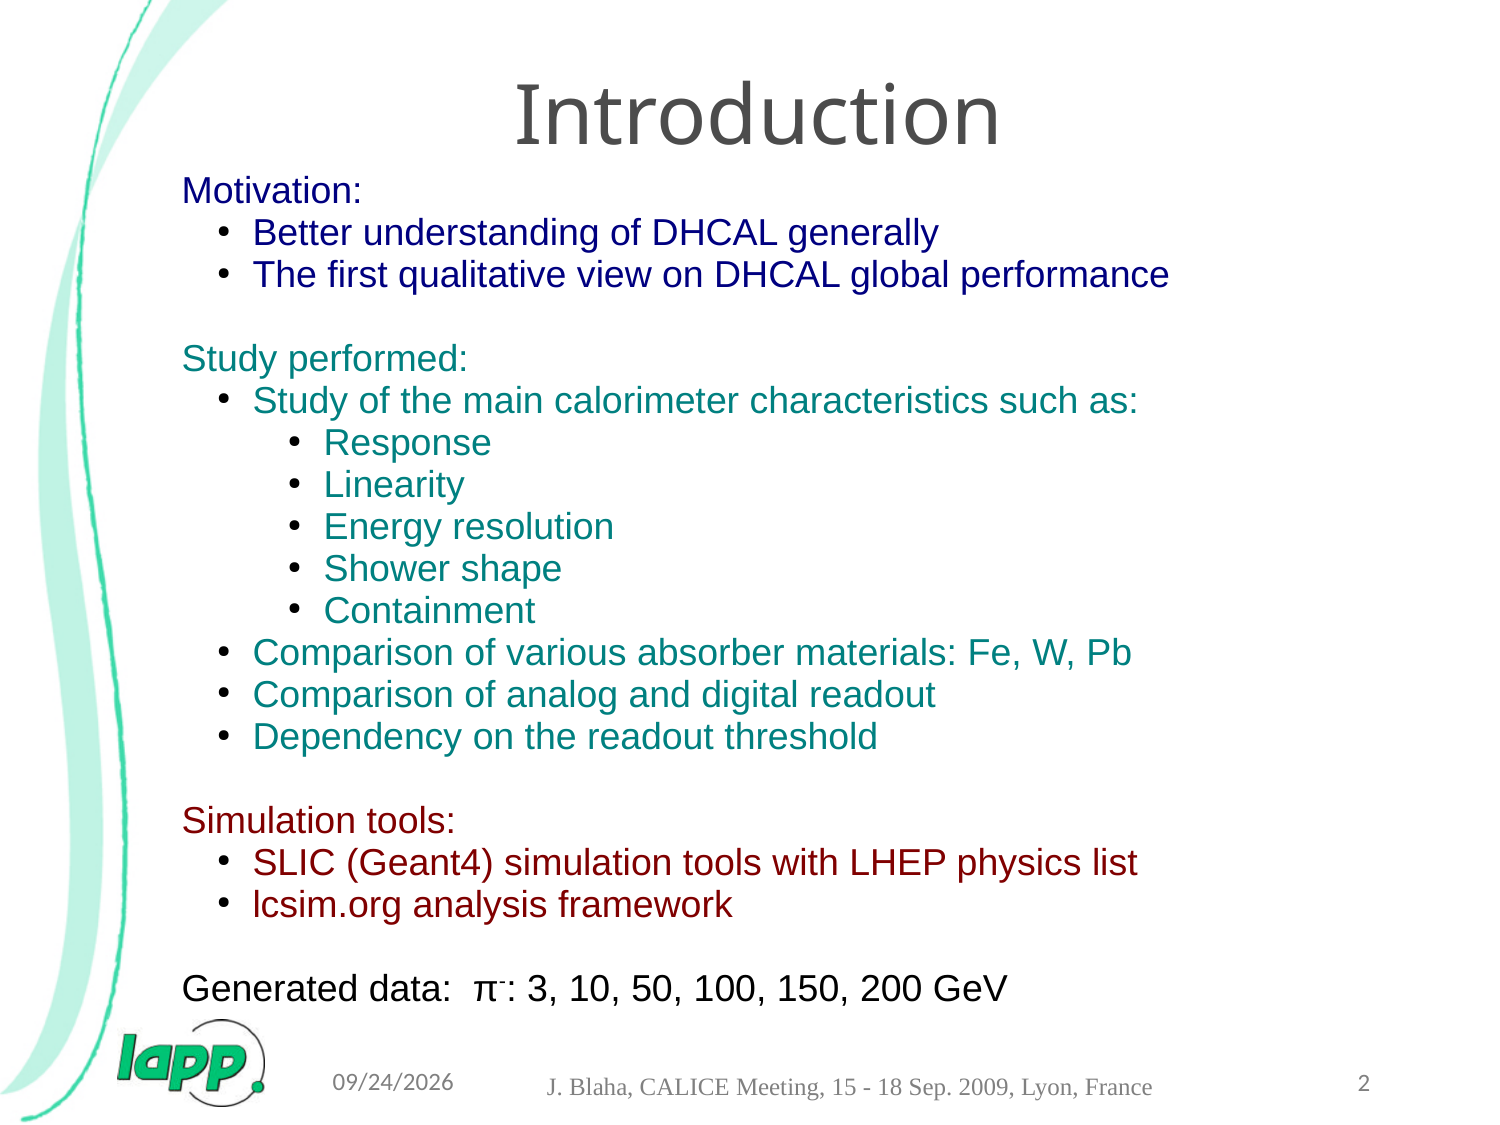

Introduction
#
Motivation:
Better understanding of DHCAL generally
The first qualitative view on DHCAL global performance
Study performed:
Study of the main calorimeter characteristics such as:
Response
Linearity
Energy resolution
Shower shape
Containment
Comparison of various absorber materials: Fe, W, Pb
Comparison of analog and digital readout
Dependency on the readout threshold
Simulation tools:
SLIC (Geant4) simulation tools with LHEP physics list
lcsim.org analysis framework
Generated data: π-: 3, 10, 50, 100, 150, 200 GeV
2
J. Blaha, CALICE Meeting, 15 - 18 Sep. 2009, Lyon, France